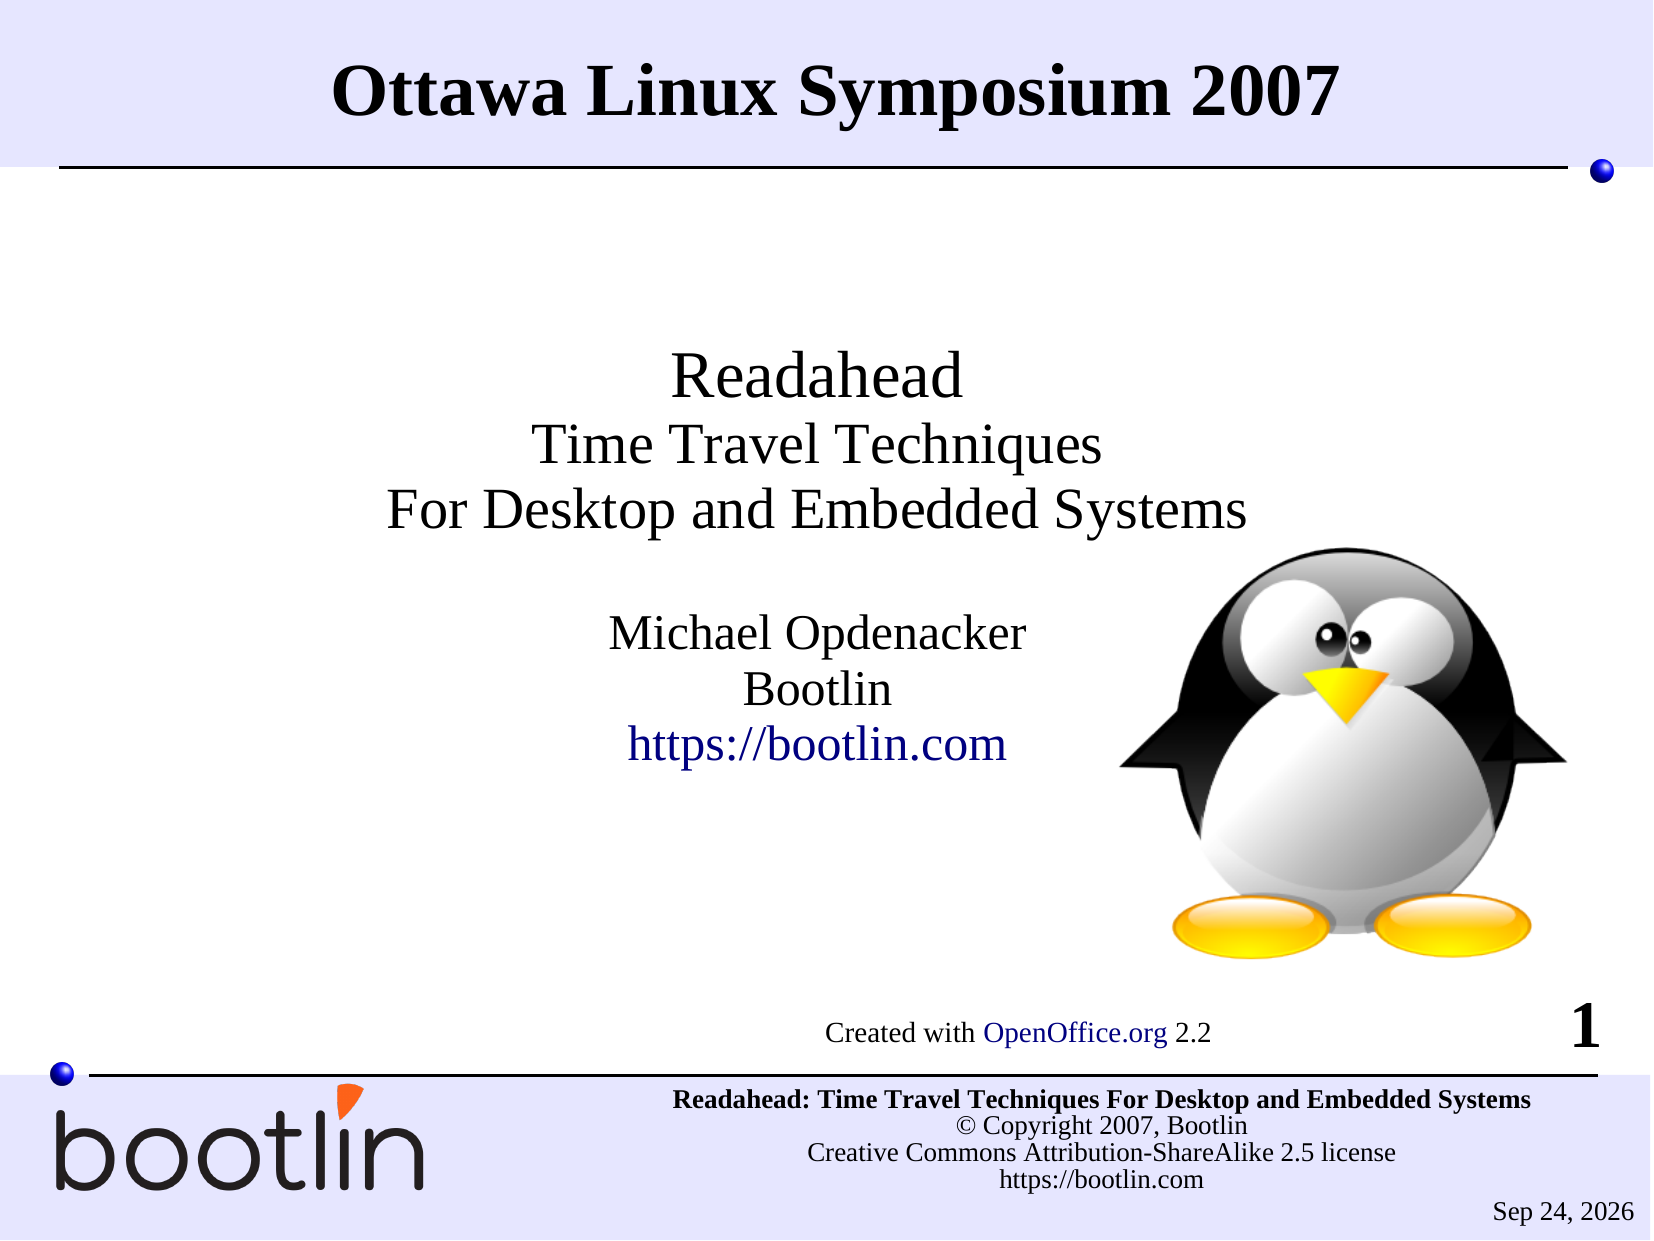

# Ottawa Linux Symposium 2007
Readahead
Time Travel Techniques
For Desktop and Embedded Systems
Michael Opdenacker
Bootlin
https://bootlin.com
Created with OpenOffice.org 2.2